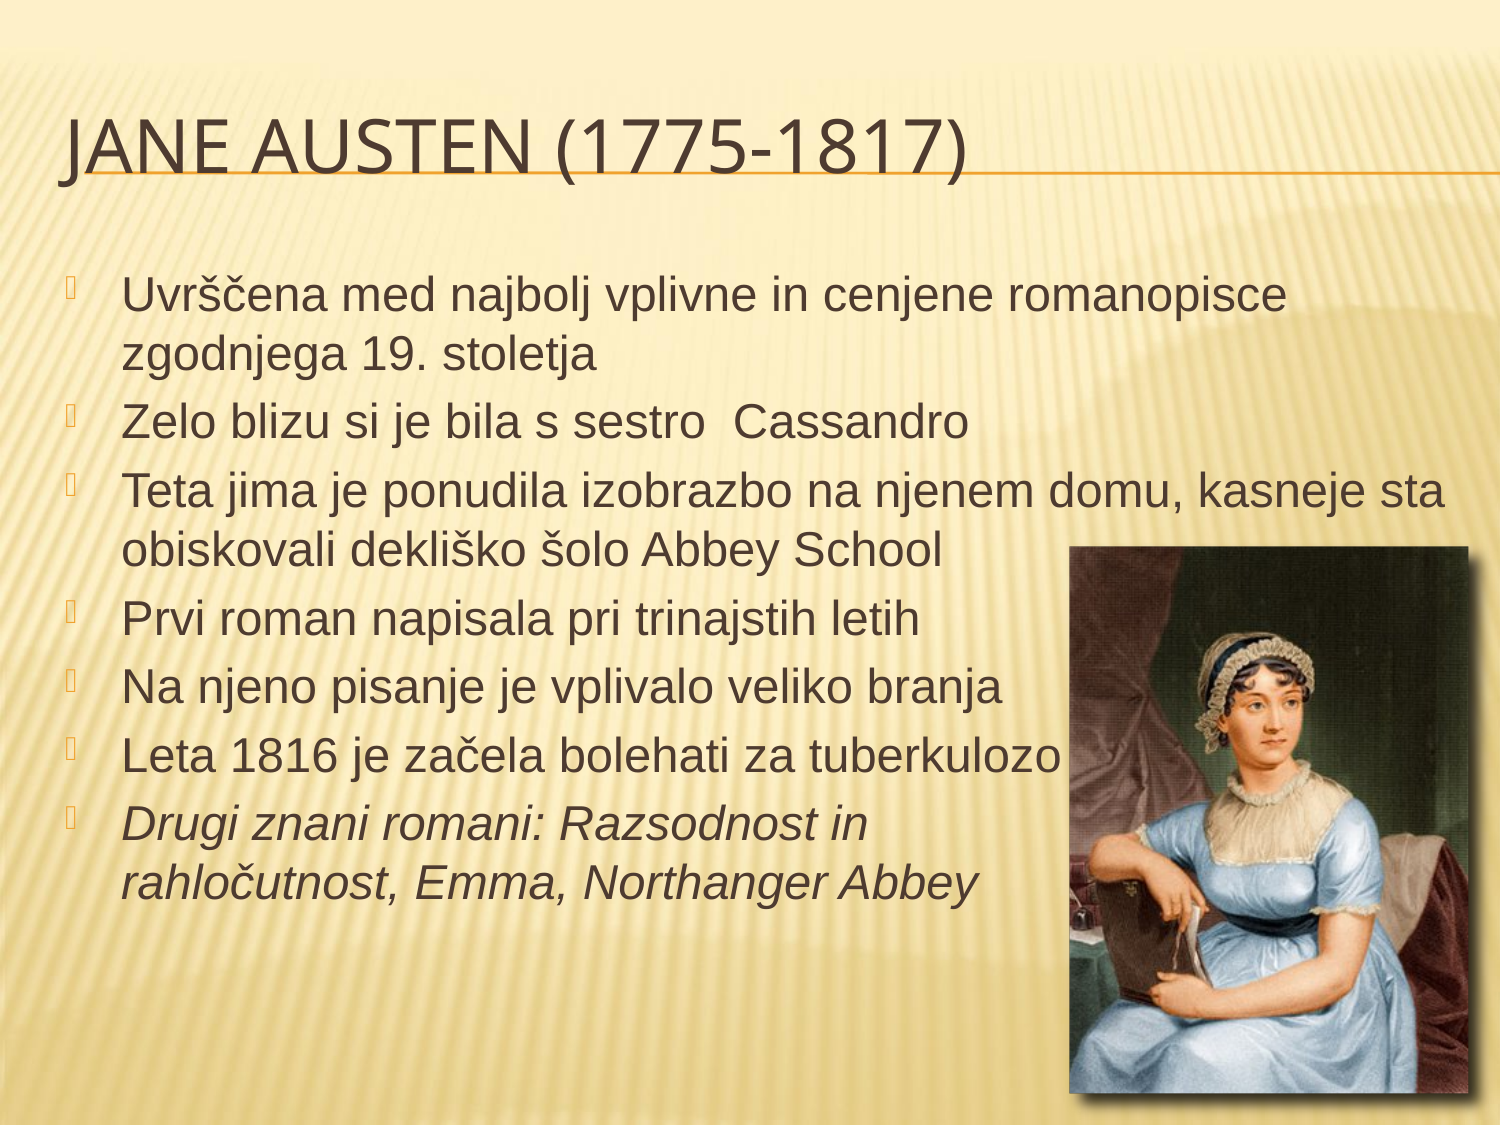

# JANE AUSTEN (1775-1817)
Uvrščena med najbolj vplivne in cenjene romanopisce zgodnjega 19. stoletja
Zelo blizu si je bila s sestro Cassandro
Teta jima je ponudila izobrazbo na njenem domu, kasneje sta obiskovali dekliško šolo Abbey School
Prvi roman napisala pri trinajstih letih
Na njeno pisanje je vplivalo veliko branja
Leta 1816 je začela bolehati za tuberkulozo
Drugi znani romani: Razsodnost in
rahločutnost, Emma, Northanger Abbey